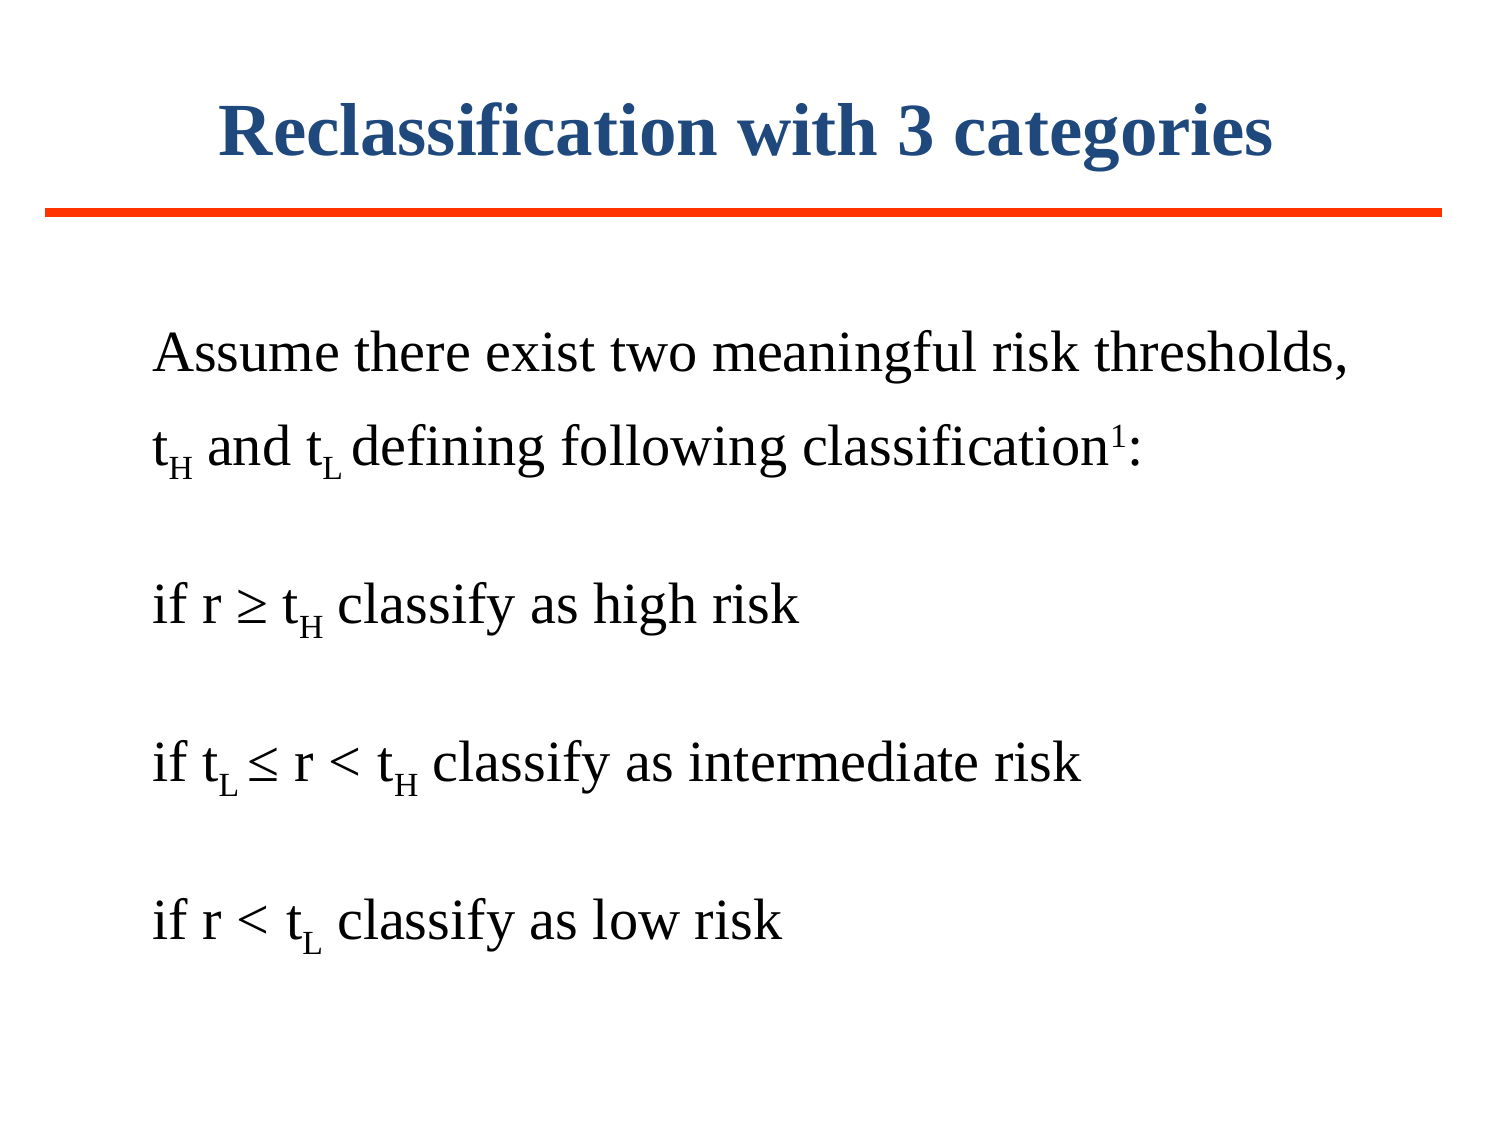

Reclassification with 3 categories
Assume there exist two meaningful risk thresholds, tH and tL defining following classification1:
if r ≥ tH classify as high risk
if tL ≤ r < tH classify as intermediate risk
if r < tL classify as low risk